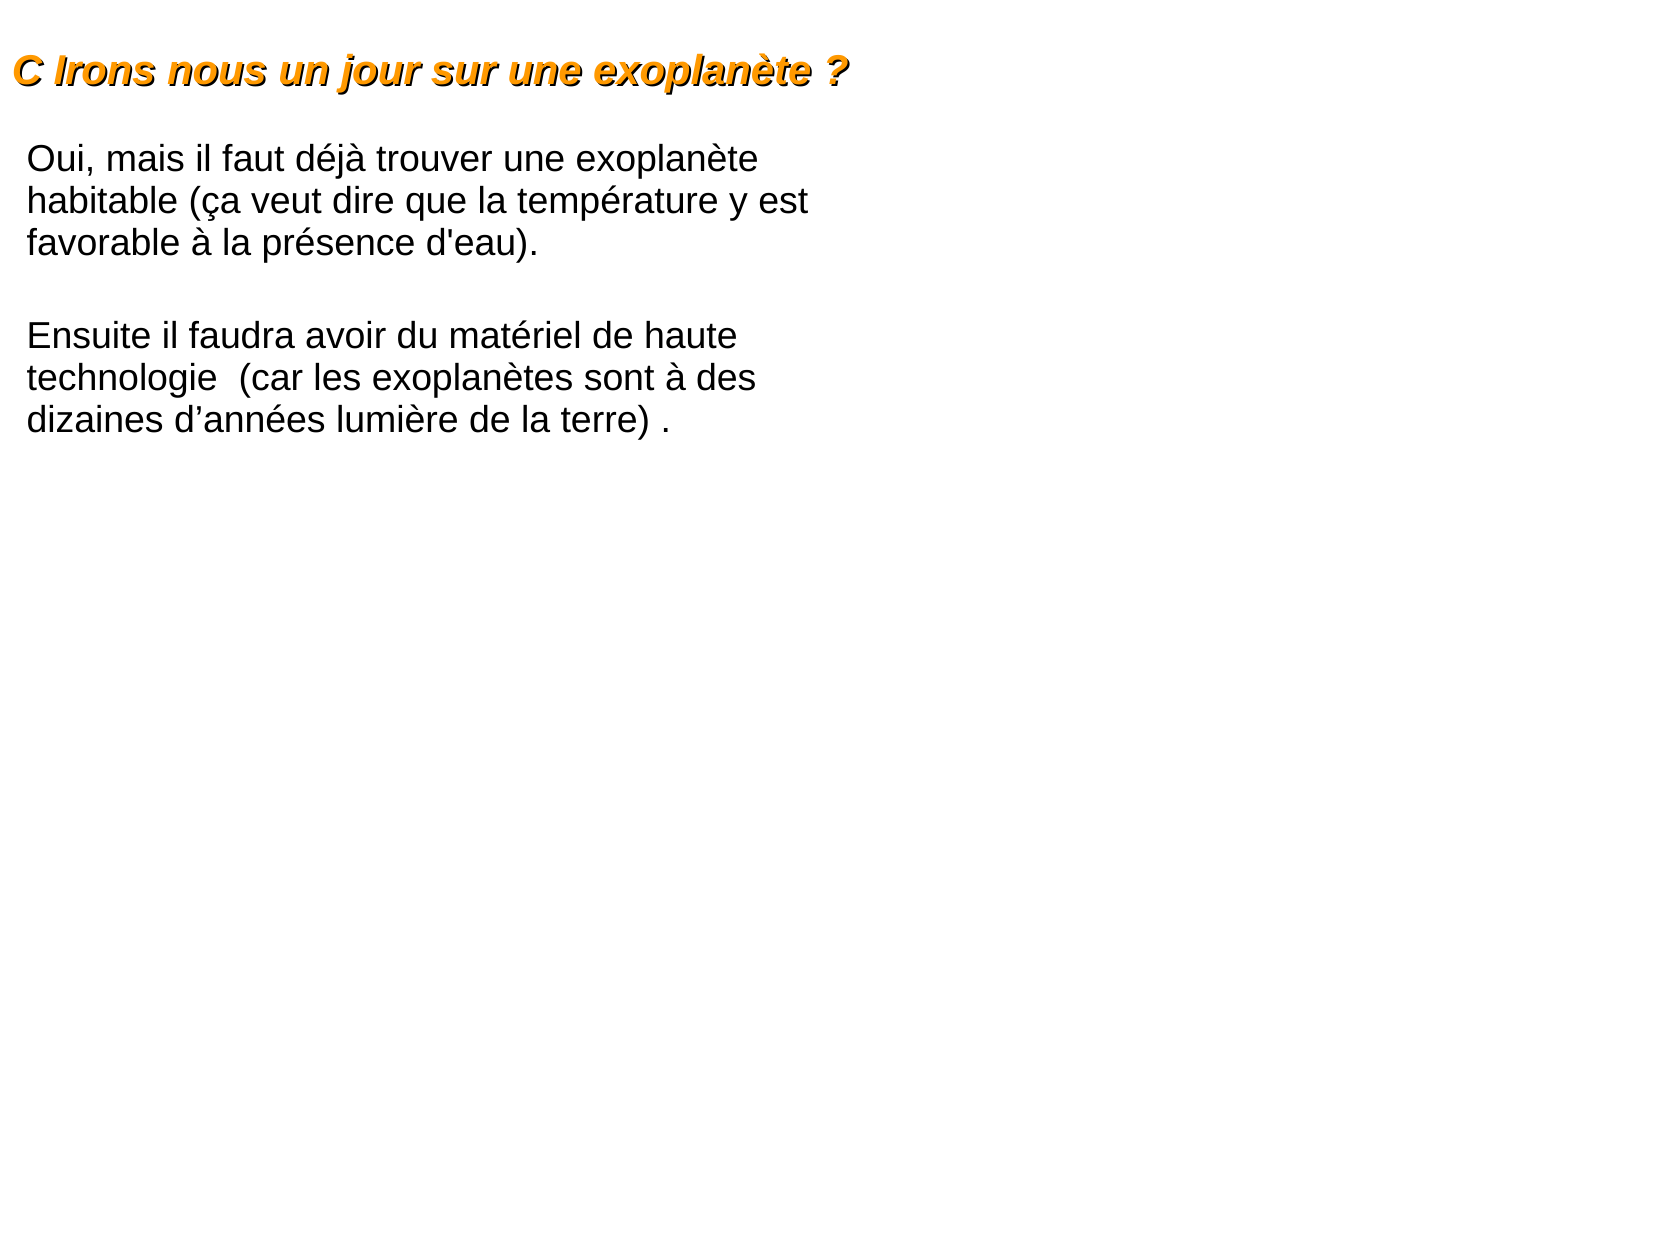

C Irons nous un jour sur une exoplanète ?
Oui, mais il faut déjà trouver une exoplanète habitable (ça veut dire que la température y est favorable à la présence d'eau).
Ensuite il faudra avoir du matériel de haute technologie (car les exoplanètes sont à des dizaines d’années lumière de la terre) .